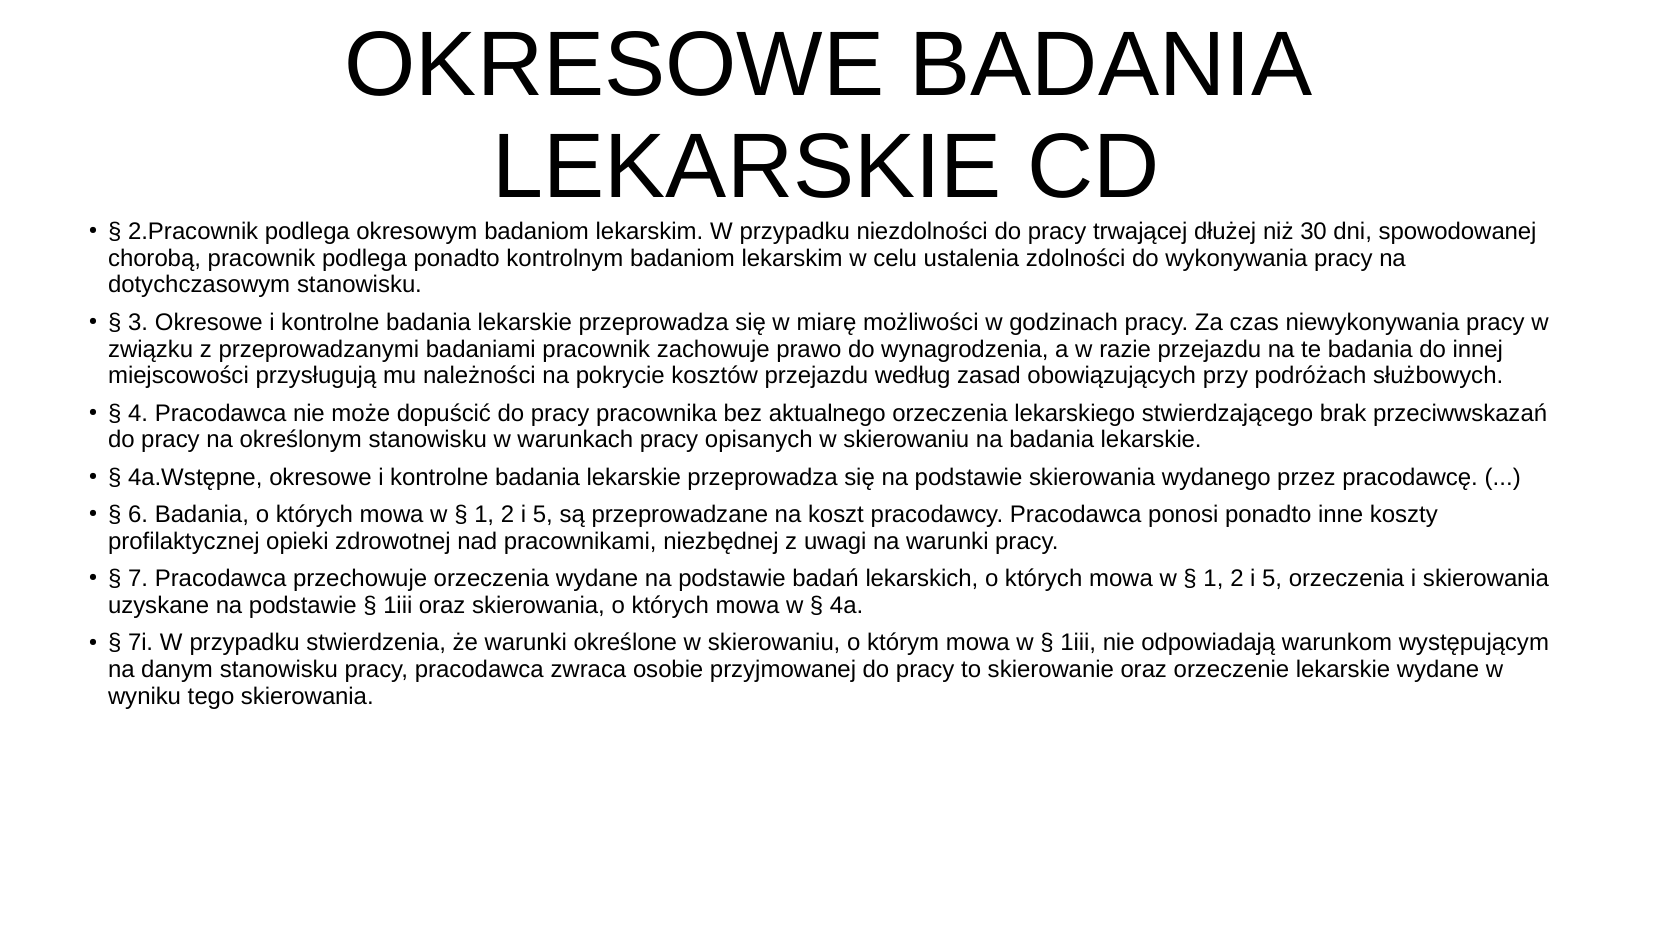

# OKRESOWE BADANIA LEKARSKIE CD
§ 2.Pracownik podlega okresowym badaniom lekarskim. W przypadku niezdolności do pracy trwającej dłużej niż 30 dni, spowodowanej chorobą, pracownik podlega ponadto kontrolnym badaniom lekarskim w celu ustalenia zdolności do wykonywania pracy na dotychczasowym stanowisku.
§ 3. Okresowe i kontrolne badania lekarskie przeprowadza się w miarę możliwości w godzinach pracy. Za czas niewykonywania pracy w związku z przeprowadzanymi badaniami pracownik zachowuje prawo do wynagrodzenia, a w razie przejazdu na te badania do innej miejscowości przysługują mu należności na pokrycie kosztów przejazdu według zasad obowiązujących przy podróżach służbowych.
§ 4. Pracodawca nie może dopuścić do pracy pracownika bez aktualnego orzeczenia lekarskiego stwierdzającego brak przeciwwskazań do pracy na określonym stanowisku w warunkach pracy opisanych w skierowaniu na badania lekarskie.
§ 4a.Wstępne, okresowe i kontrolne badania lekarskie przeprowadza się na podstawie skierowania wydanego przez pracodawcę. (...)
§ 6. Badania, o których mowa w § 1, 2 i 5, są przeprowadzane na koszt pracodawcy. Pracodawca ponosi ponadto inne koszty profilaktycznej opieki zdrowotnej nad pracownikami, niezbędnej z uwagi na warunki pracy.
§ 7. Pracodawca przechowuje orzeczenia wydane na podstawie badań lekarskich, o których mowa w § 1, 2 i 5, orzeczenia i skierowania uzyskane na podstawie § 1iii oraz skierowania, o których mowa w § 4a.
§ 7i. W przypadku stwierdzenia, że warunki określone w skierowaniu, o którym mowa w § 1iii, nie odpowiadają warunkom występującym na danym stanowisku pracy, pracodawca zwraca osobie przyjmowanej do pracy to skierowanie oraz orzeczenie lekarskie wydane w wyniku tego skierowania.